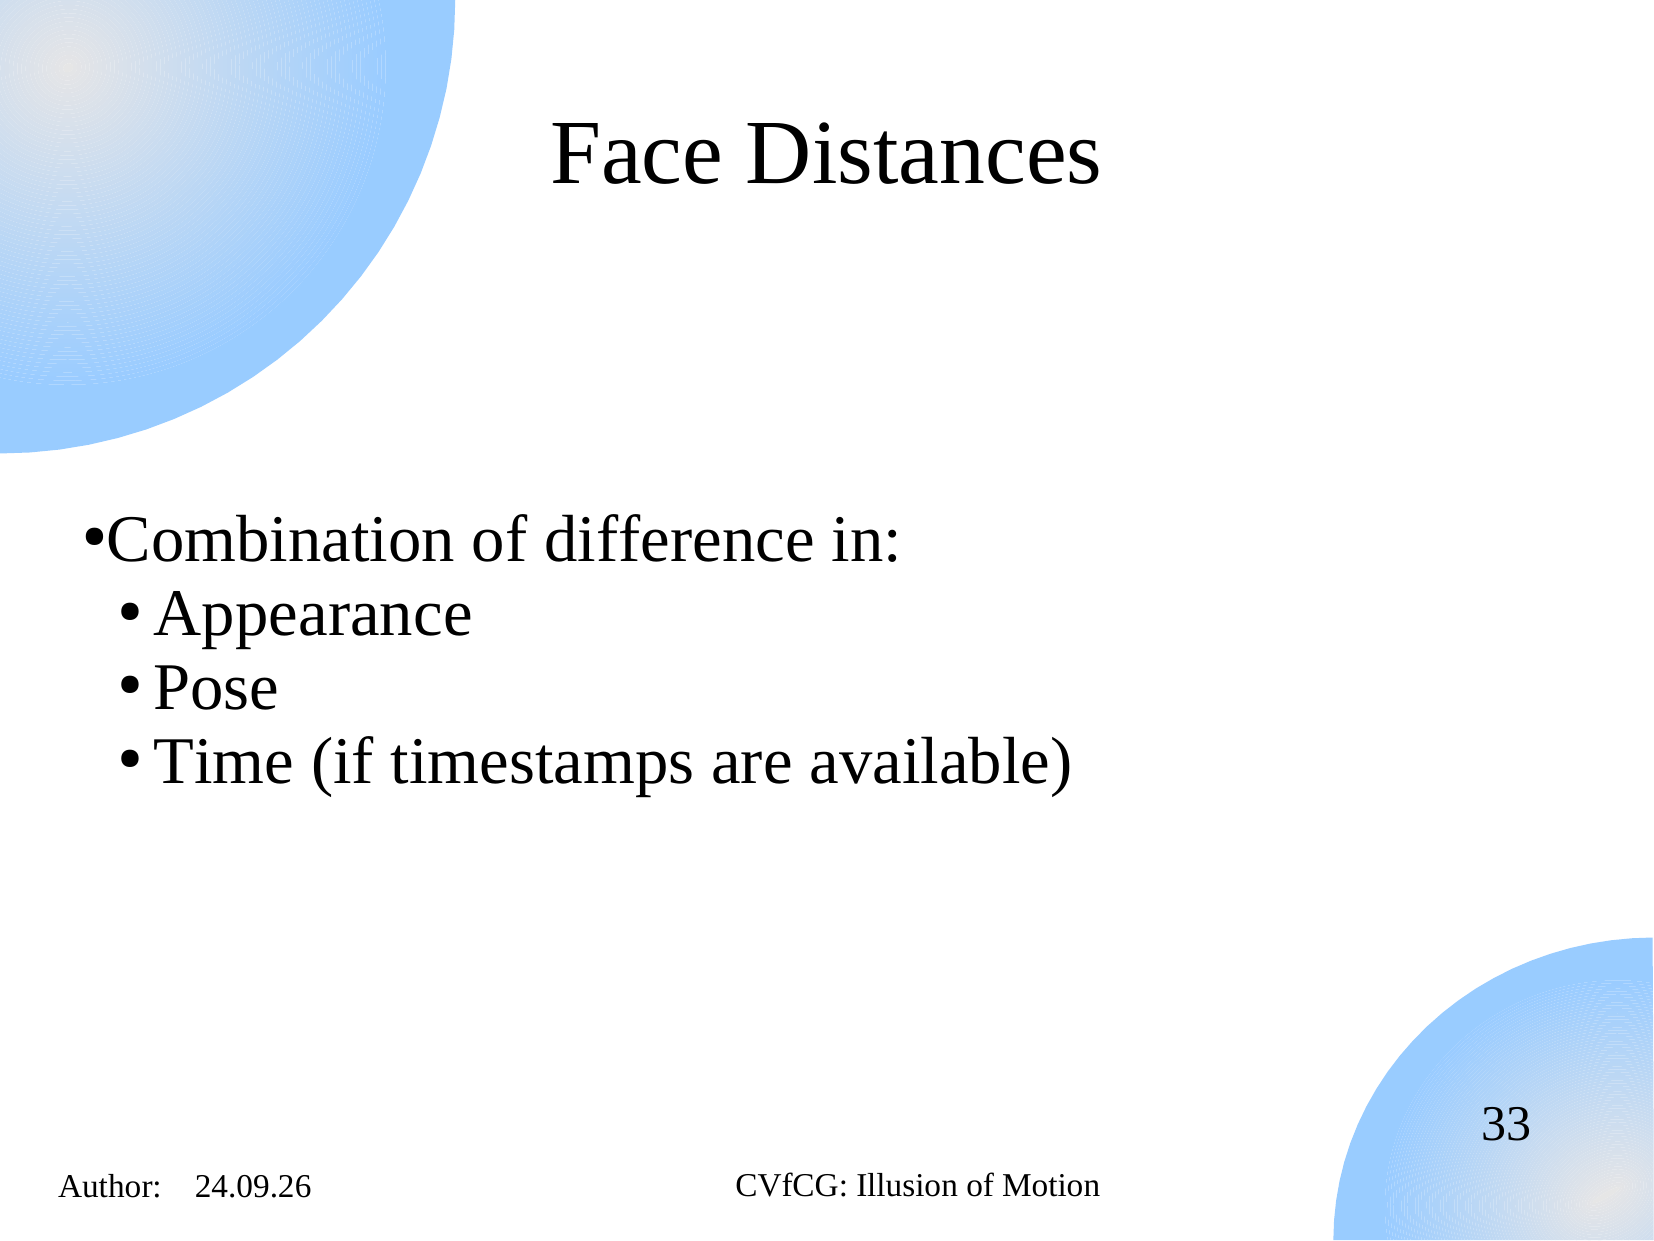

# Face Distances
Combination of difference in:
Appearance
Pose
Time (if timestamps are available)
CVfCG: Illusion of Motion